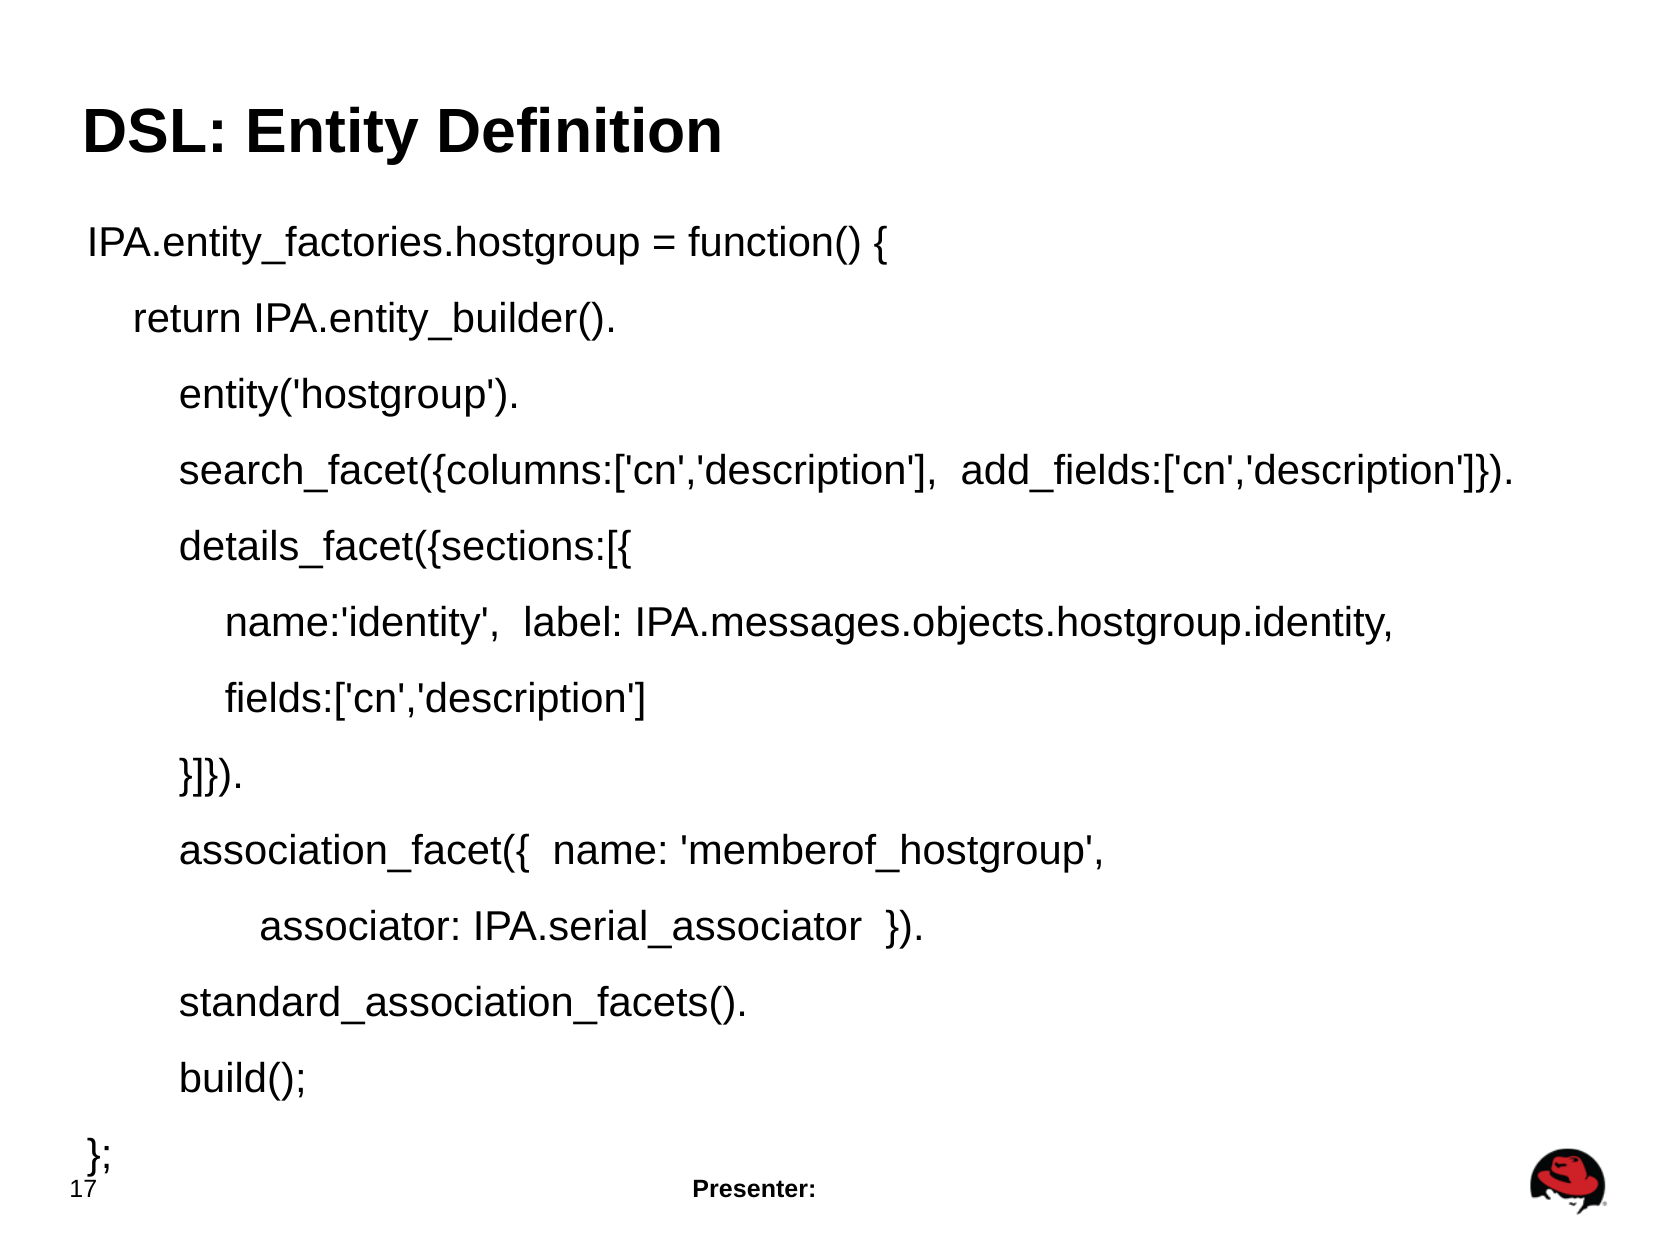

# DSL: Entity Definition
IPA.entity_factories.hostgroup = function() {
 return IPA.entity_builder().
 entity('hostgroup').
 search_facet({columns:['cn','description'], add_fields:['cn','description']}).
 details_facet({sections:[{
 name:'identity', label: IPA.messages.objects.hostgroup.identity,
 fields:['cn','description']
 }]}).
 association_facet({ name: 'memberof_hostgroup',
 associator: IPA.serial_associator }).
 standard_association_facets().
 build();
};